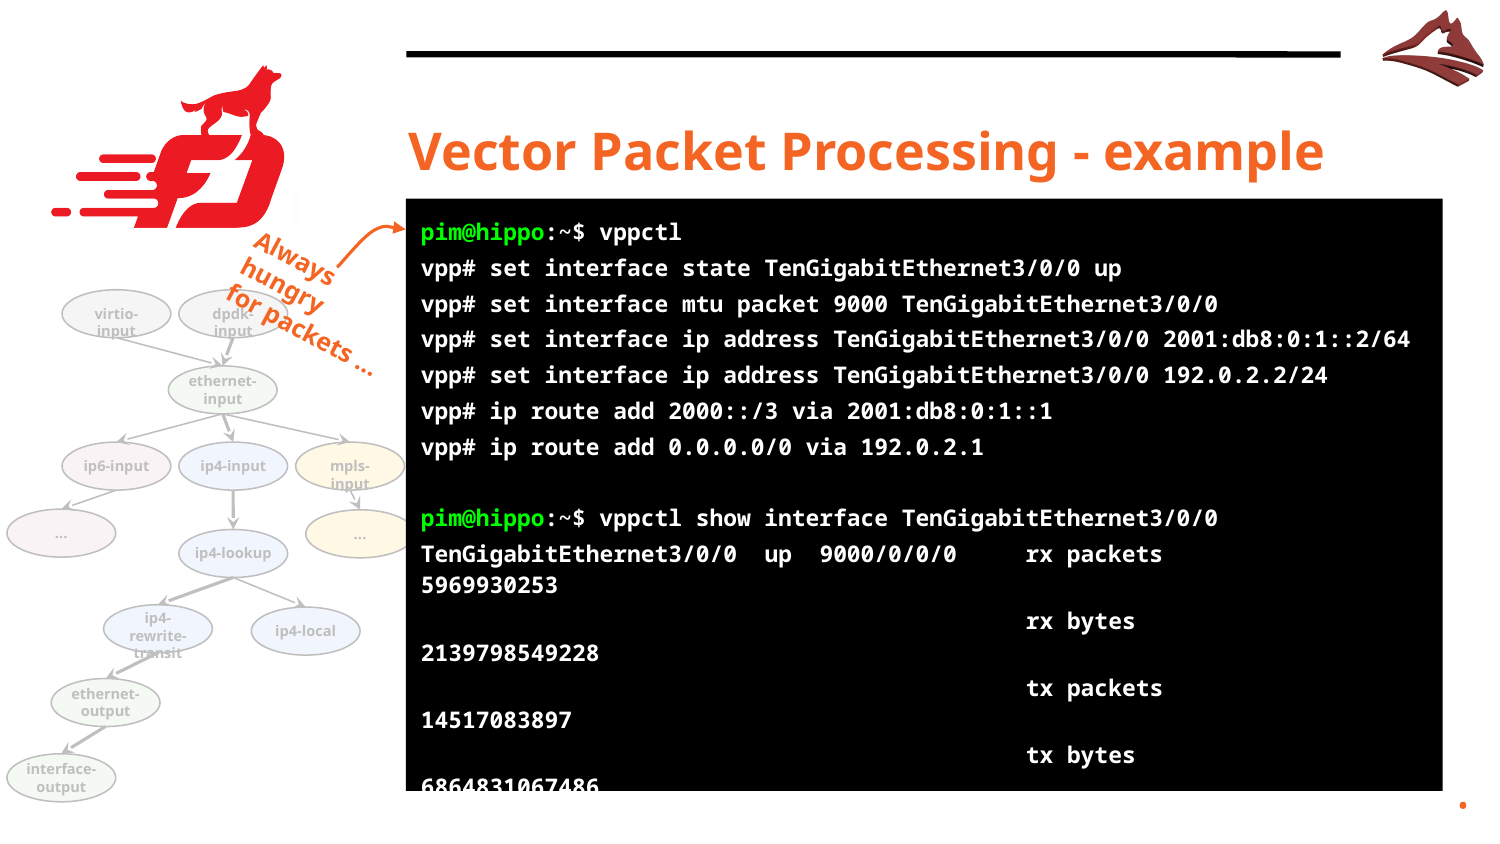

# Vector Packet Processing - example
pim@hippo:~$ vppctl
vpp# set interface state TenGigabitEthernet3/0/0 up
vpp# set interface mtu packet 9000 TenGigabitEthernet3/0/0
vpp# set interface ip address TenGigabitEthernet3/0/0 2001:db8:0:1::2/64
vpp# set interface ip address TenGigabitEthernet3/0/0 192.0.2.2/24
vpp# ip route add 2000::/3 via 2001:db8:0:1::1
vpp# ip route add 0.0.0.0/0 via 192.0.2.1
pim@hippo:~$ vppctl show interface TenGigabitEthernet3/0/0
TenGigabitEthernet3/0/0 up 9000/0/0/0 rx packets 5969930253
 rx bytes 2139798549228
 tx packets 14517083897
 tx bytes 6864831067486
 drops 945
 ip4 3862409855
 ip6 2107502378
Always hungry
for packets …
virtio-input
dpdk-input
ethernet-
input
ip6-input
ip4-input
mpls-input
...
...
ip4-lookup
ip4-rewrite-transit
ip4-local
ethernet-
output
interface-
output
•